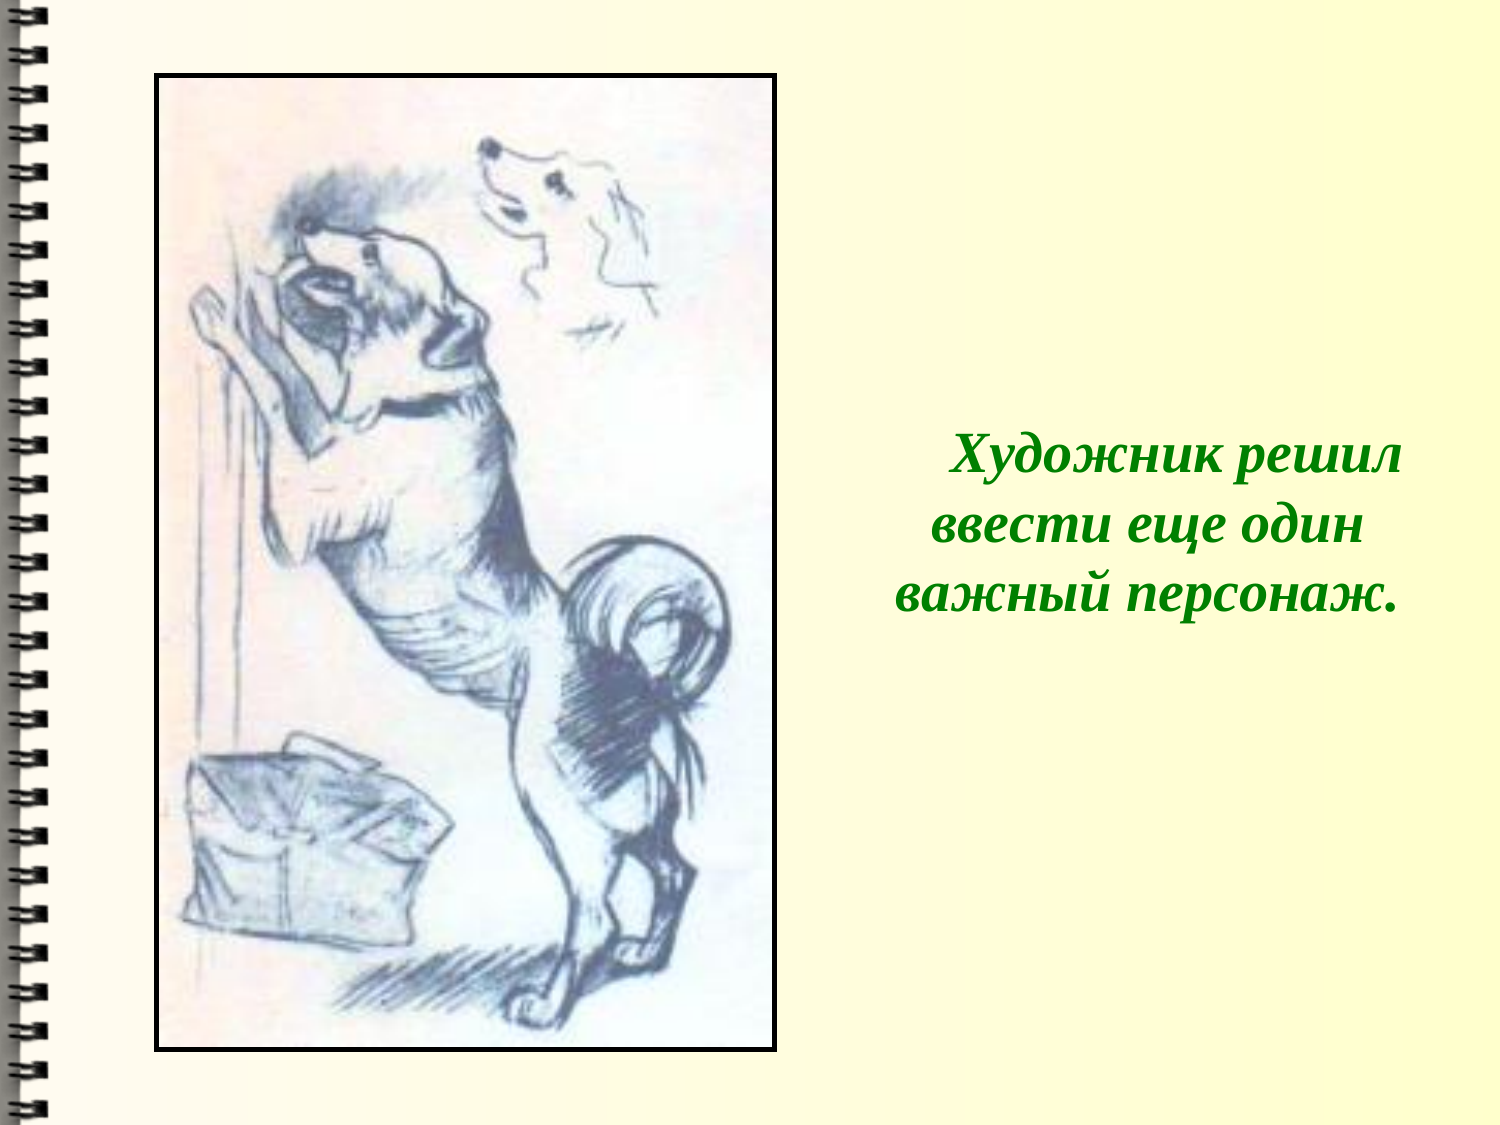

# Художник решил ввести еще один важный персонаж.